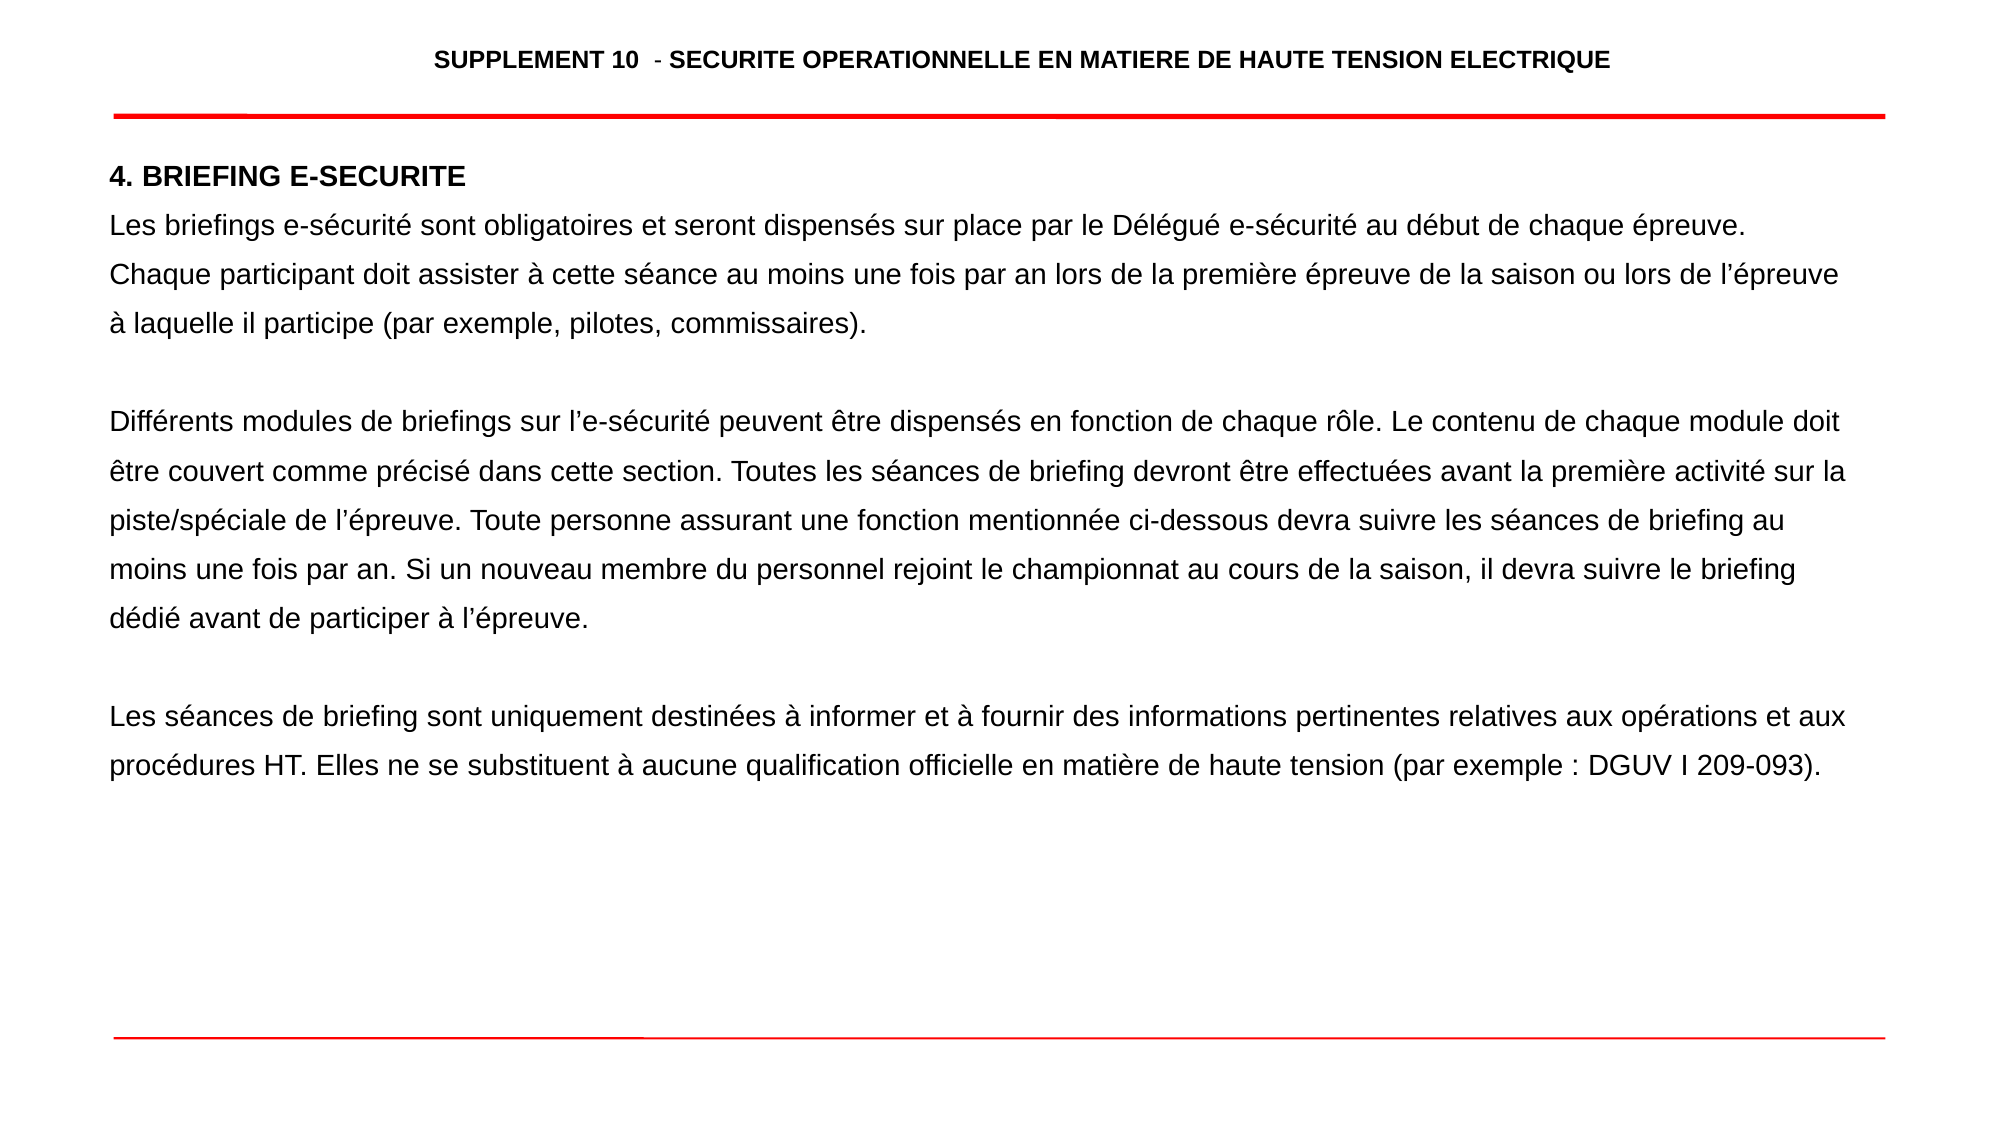

SUPPLEMENT 10 - SECURITE OPERATIONNELLE EN MATIERE DE HAUTE TENSION ELECTRIQUE
4. BRIEFING E-SECURITE
Les briefings e-sécurité sont obligatoires et seront dispensés sur place par le Délégué e-sécurité au début de chaque épreuve. Chaque participant doit assister à cette séance au moins une fois par an lors de la première épreuve de la saison ou lors de l’épreuve à laquelle il participe (par exemple, pilotes, commissaires).
Différents modules de briefings sur l’e-sécurité peuvent être dispensés en fonction de chaque rôle. Le contenu de chaque module doit être couvert comme précisé dans cette section. Toutes les séances de briefing devront être effectuées avant la première activité sur la piste/spéciale de l’épreuve. Toute personne assurant une fonction mentionnée ci-dessous devra suivre les séances de briefing au moins une fois par an. Si un nouveau membre du personnel rejoint le championnat au cours de la saison, il devra suivre le briefing dédié avant de participer à l’épreuve.
Les séances de briefing sont uniquement destinées à informer et à fournir des informations pertinentes relatives aux opérations et aux procédures HT. Elles ne se substituent à aucune qualification officielle en matière de haute tension (par exemple : DGUV I 209-093).